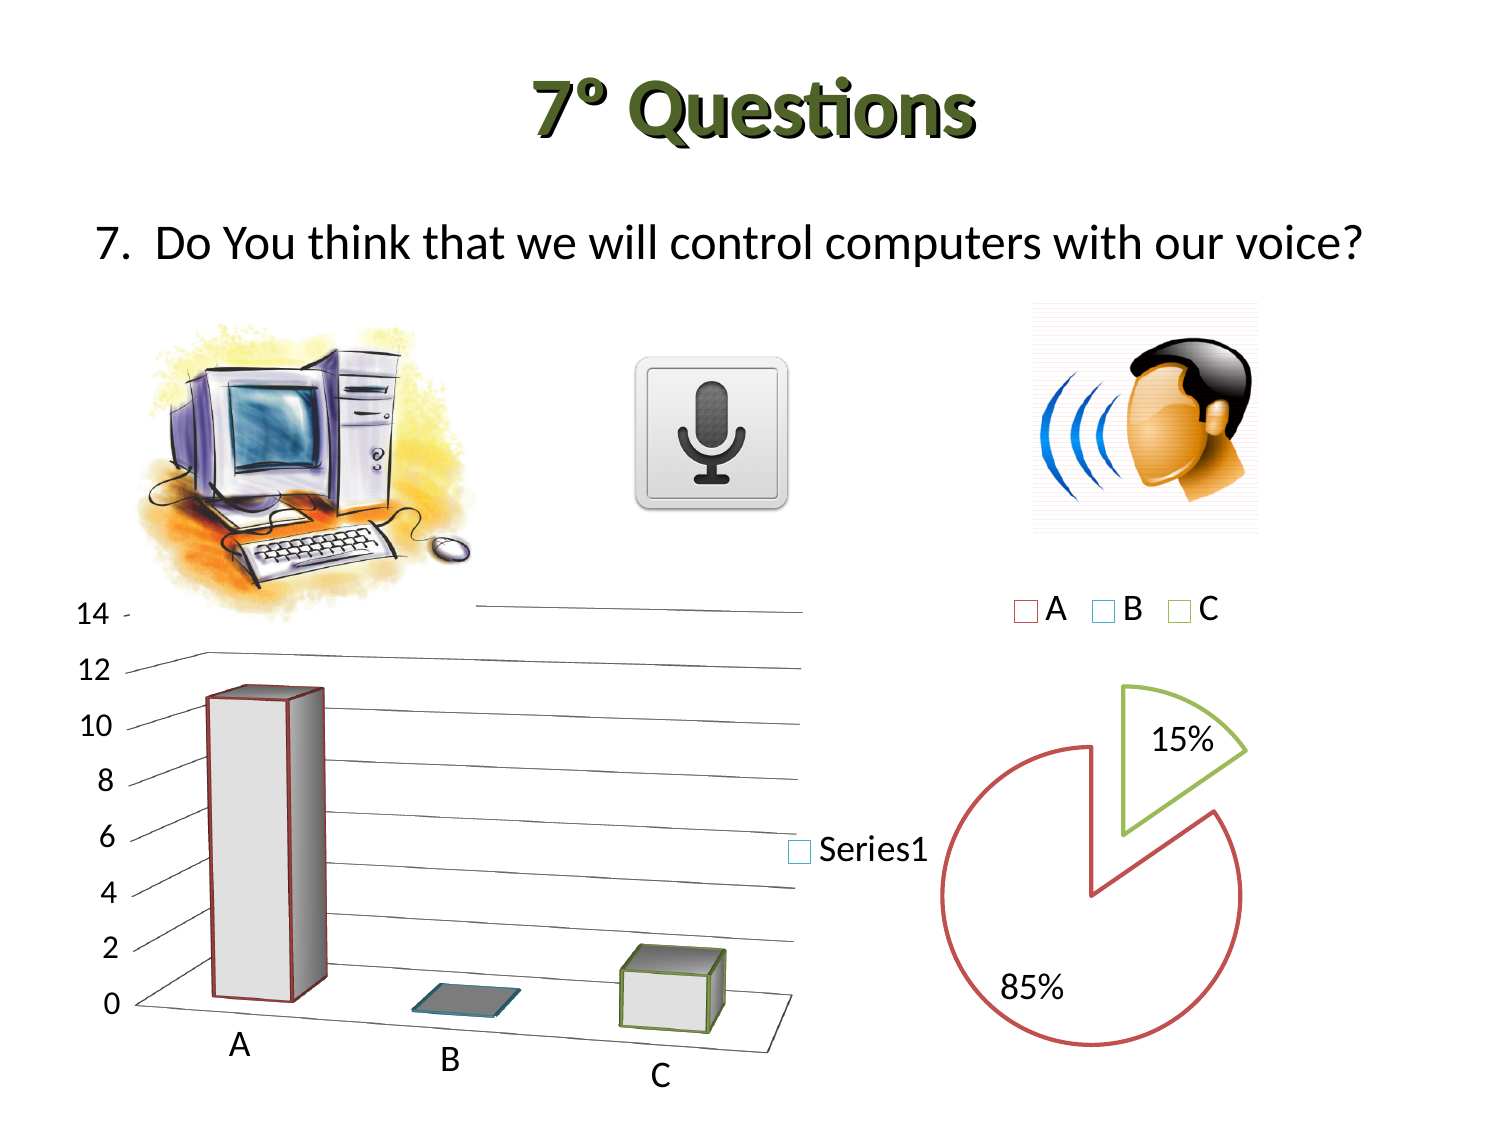

7º Questions
7. Do You think that we will control computers with our voice?
### Chart
| Category | Series1 |
|---|---|
| A | 11.0 |
| B | 0.0 |
| C | 2.0 |
[unsupported chart]